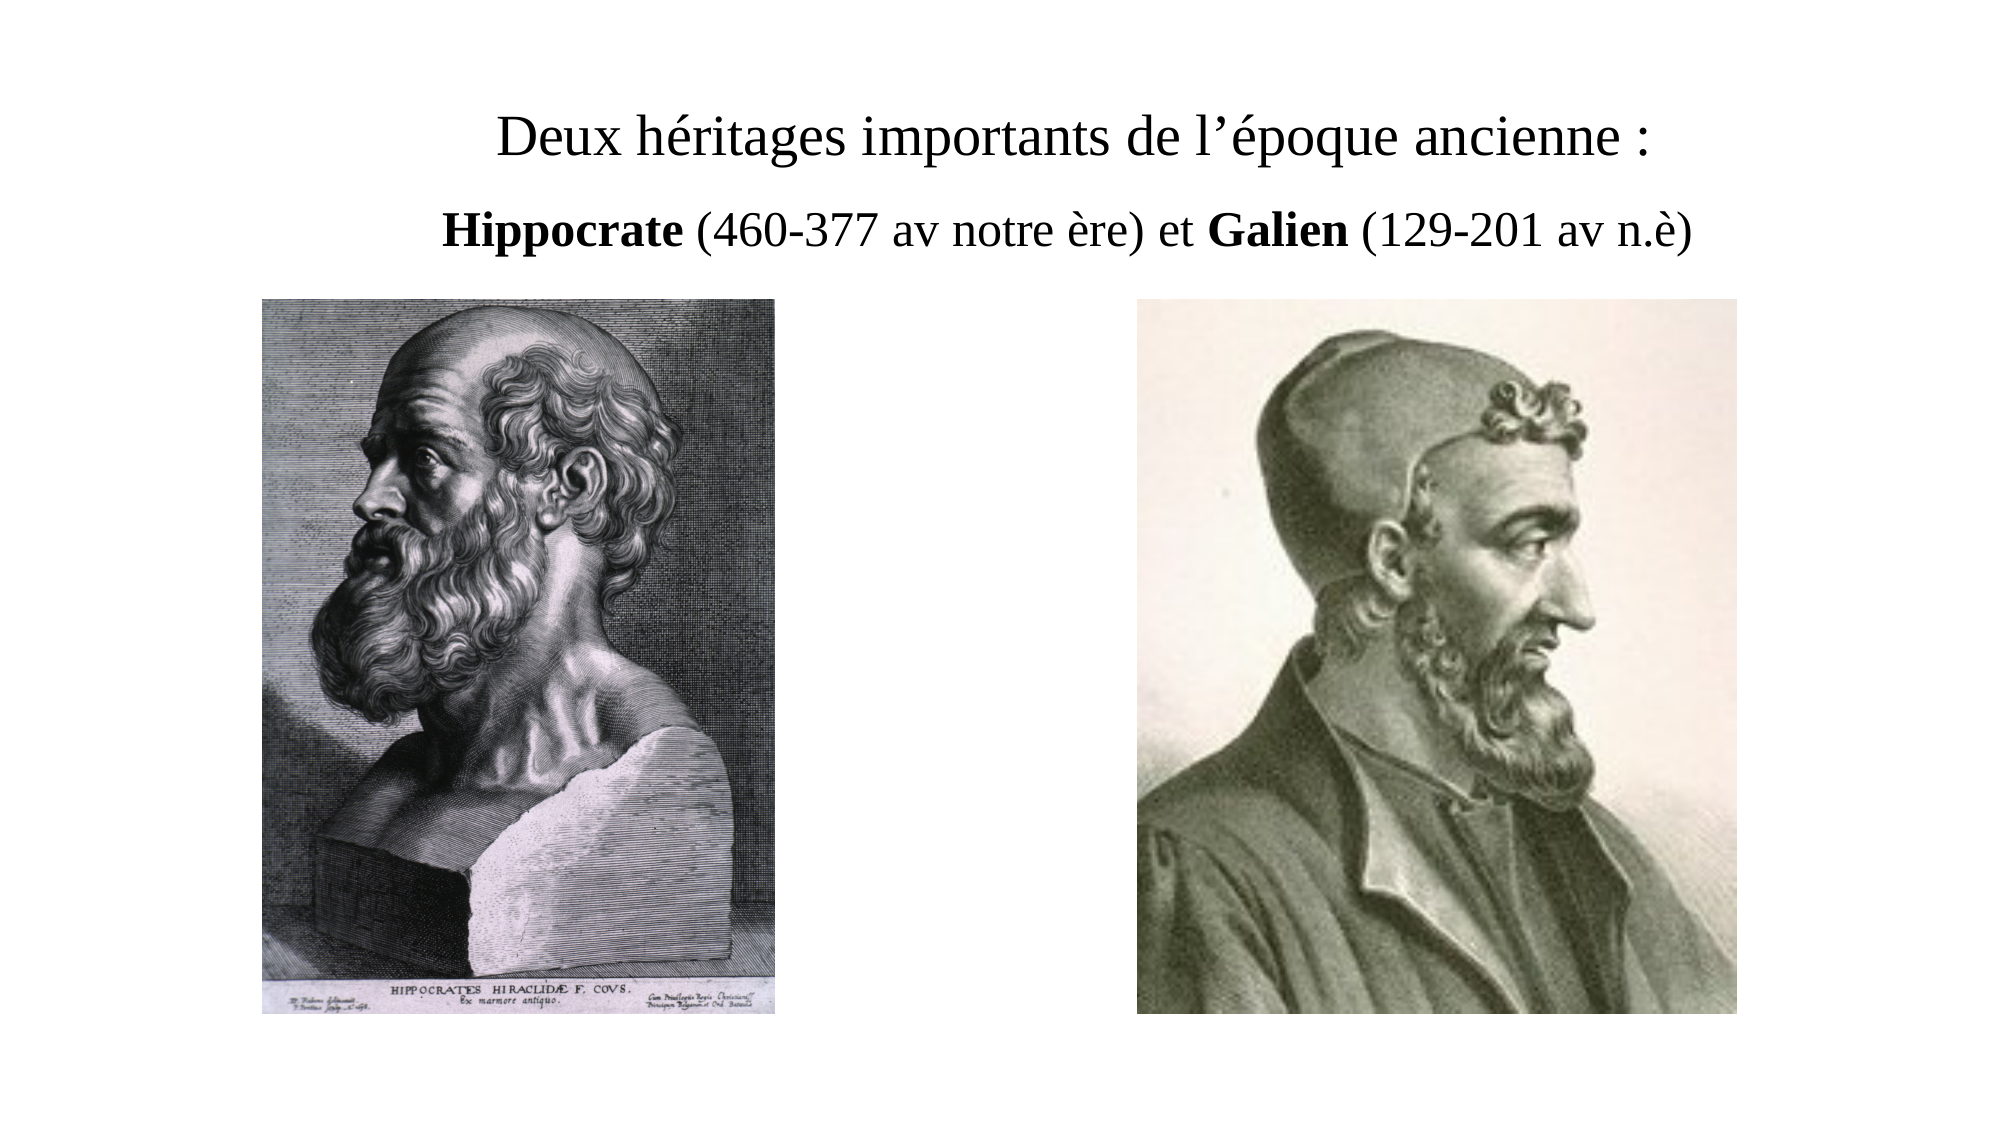

# Deux héritages importants de l’époque ancienne : Hippocrate (460-377 av notre ère) et Galien (129-201 av n.è)